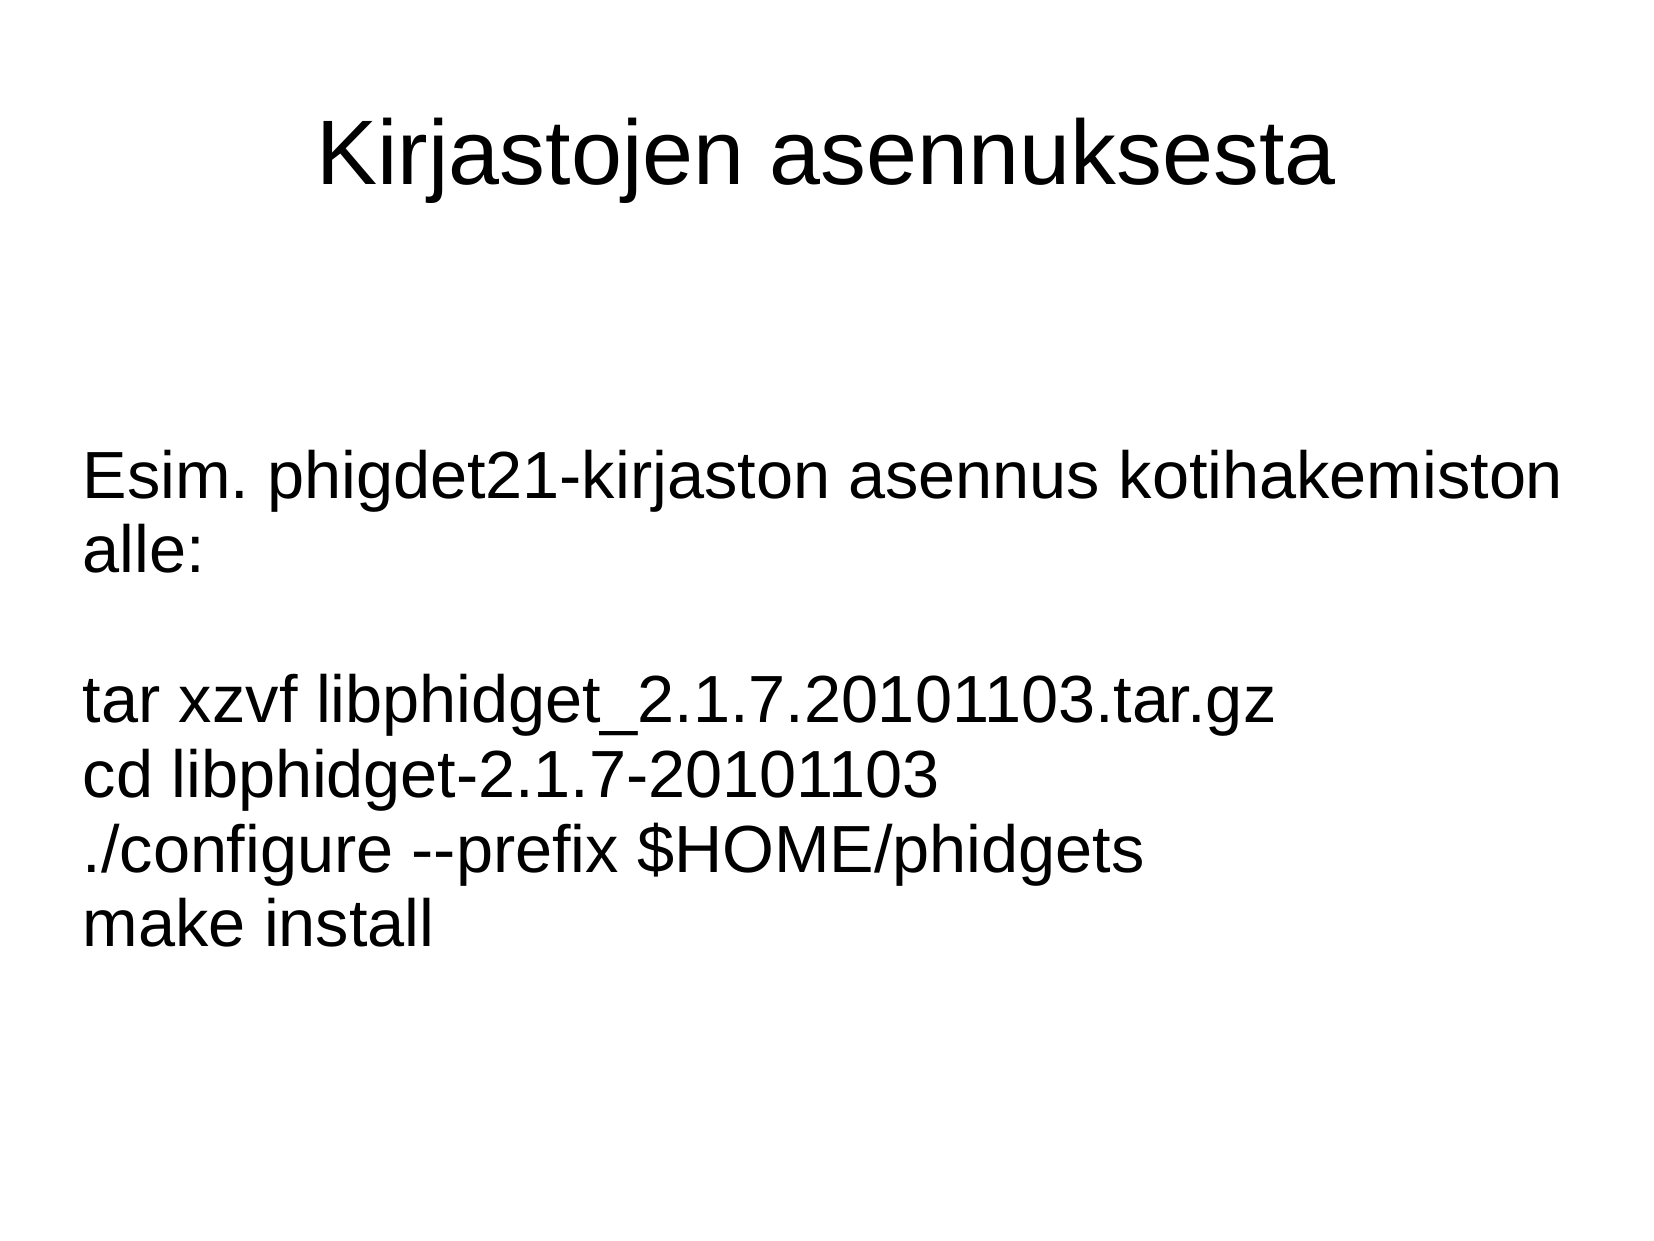

# Kirjastojen asennuksesta
Esim. phigdet21-kirjaston asennus kotihakemiston alle:
tar xzvf libphidget_2.1.7.20101103.tar.gz
cd libphidget-2.1.7-20101103
./configure --prefix $HOME/phidgets
make install